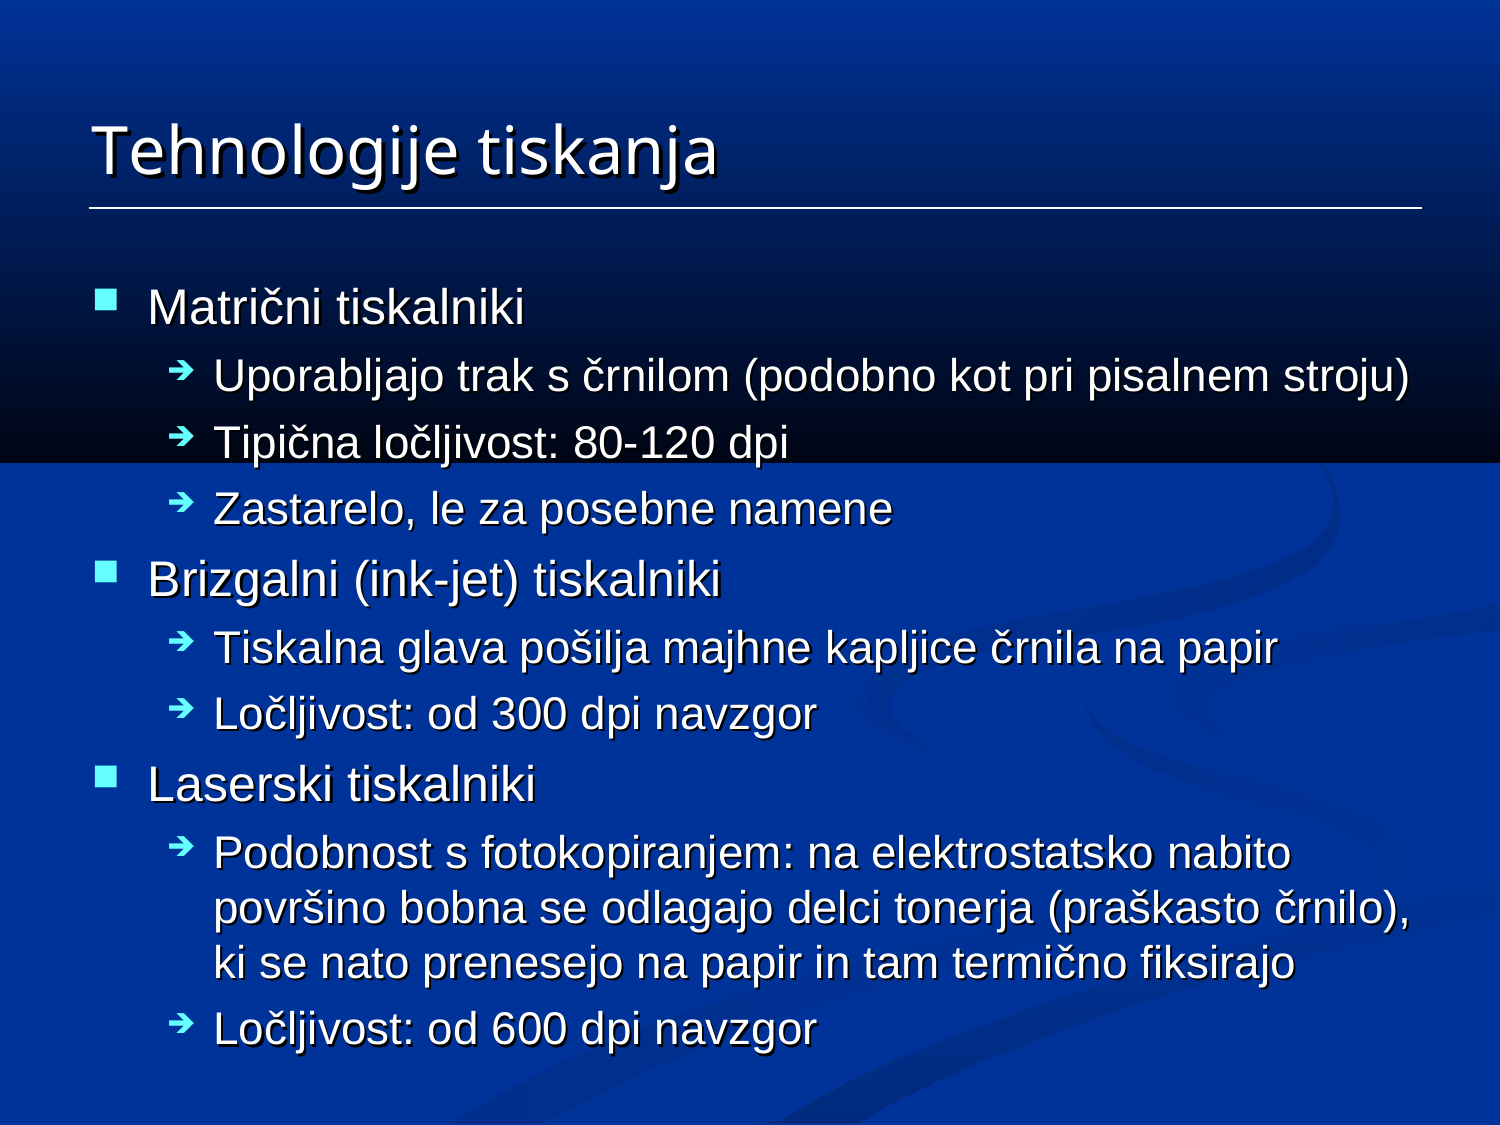

Tehnologije tiskanja
# Matrični tiskalniki
Uporabljajo trak s črnilom (podobno kot pri pisalnem stroju)
Tipična ločljivost: 80-120 dpi
Zastarelo, le za posebne namene
Brizgalni (ink-jet) tiskalniki
Tiskalna glava pošilja majhne kapljice črnila na papir
Ločljivost: od 300 dpi navzgor
Laserski tiskalniki
Podobnost s fotokopiranjem: na elektrostatsko nabito površino bobna se odlagajo delci tonerja (praškasto črnilo), ki se nato prenesejo na papir in tam termično fiksirajo
Ločljivost: od 600 dpi navzgor